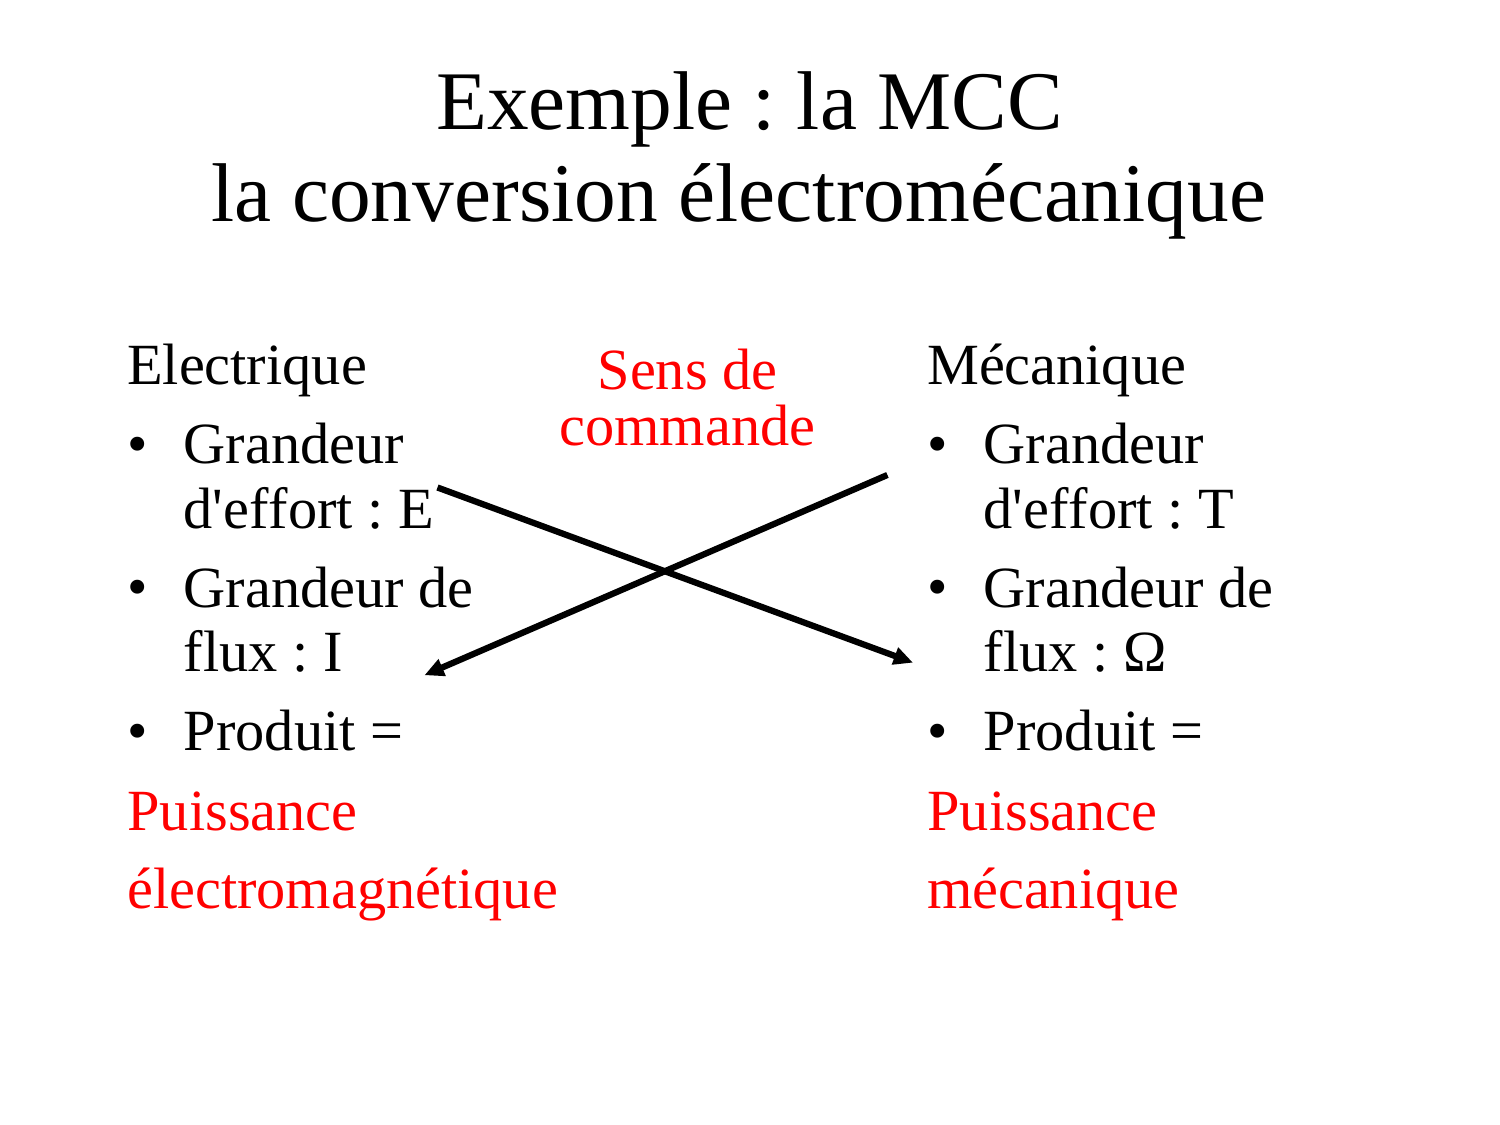

# Exemple : la MCC la conversion électromécanique
Electrique
Grandeur d'effort : E
Grandeur de flux : I
Produit =
Puissance
électromagnétique
Mécanique
Grandeur d'effort : T
Grandeur de flux : Ω
Produit =
Puissance
mécanique
Sens de commande